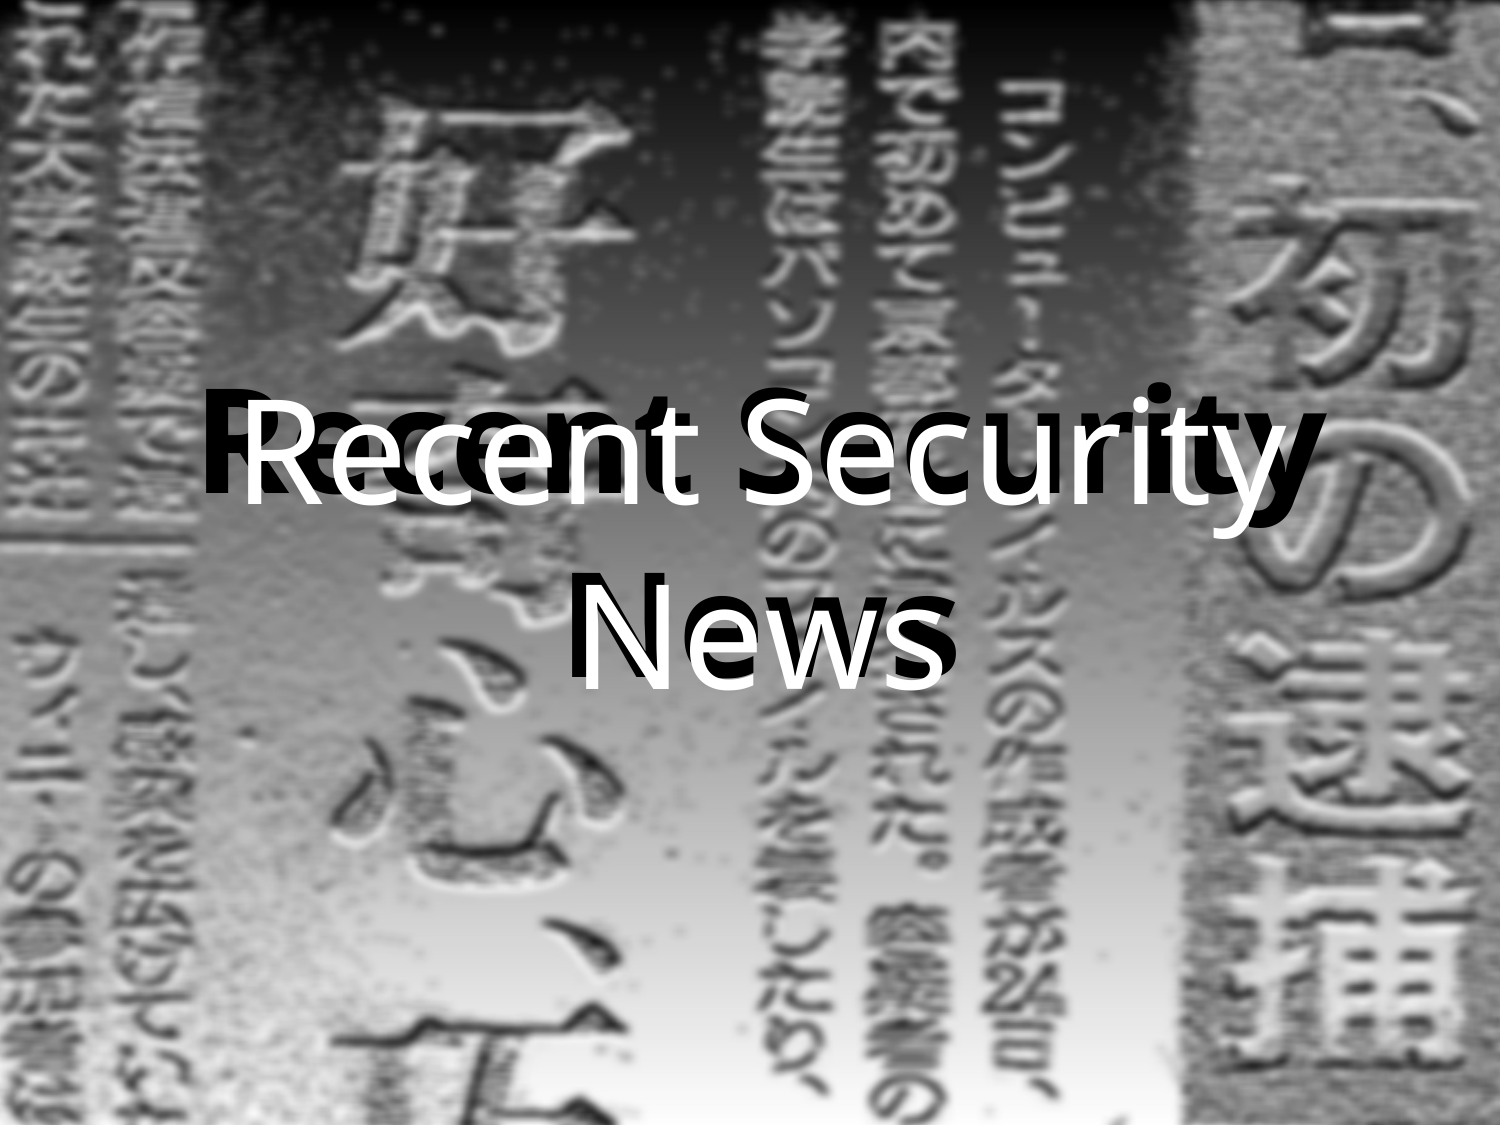

# Recent Security News
Recent Security News